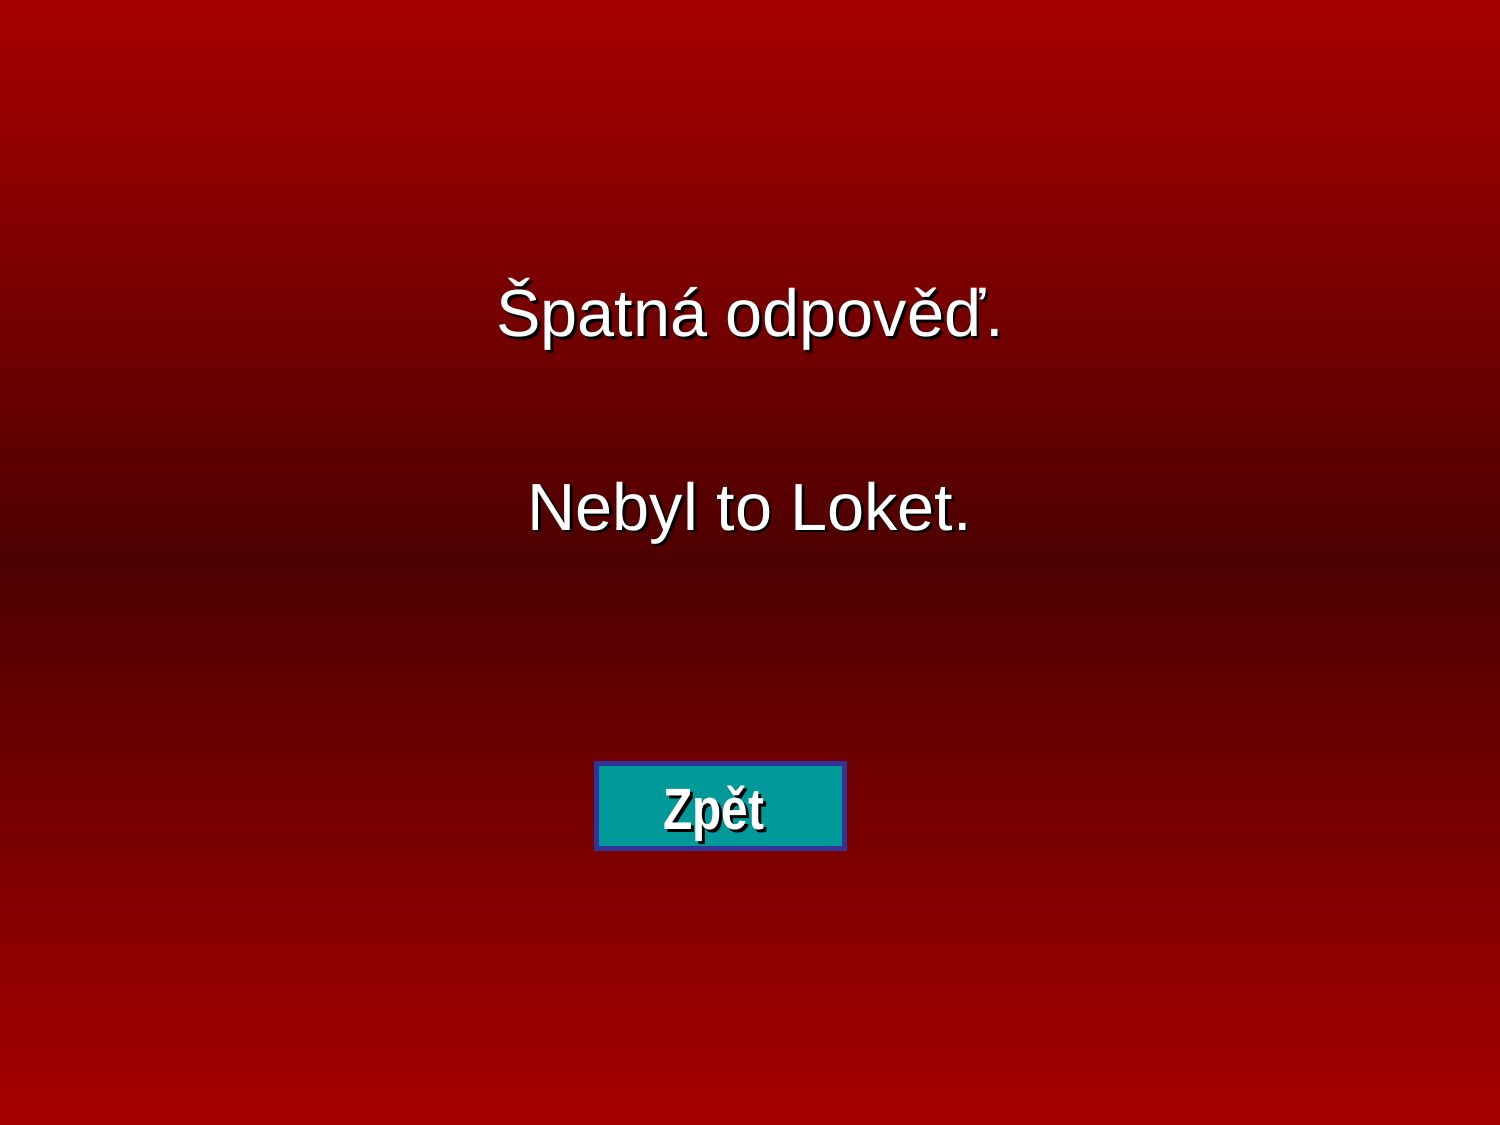

#
Špatná odpověď.
Nebyl to Loket.
Zpět